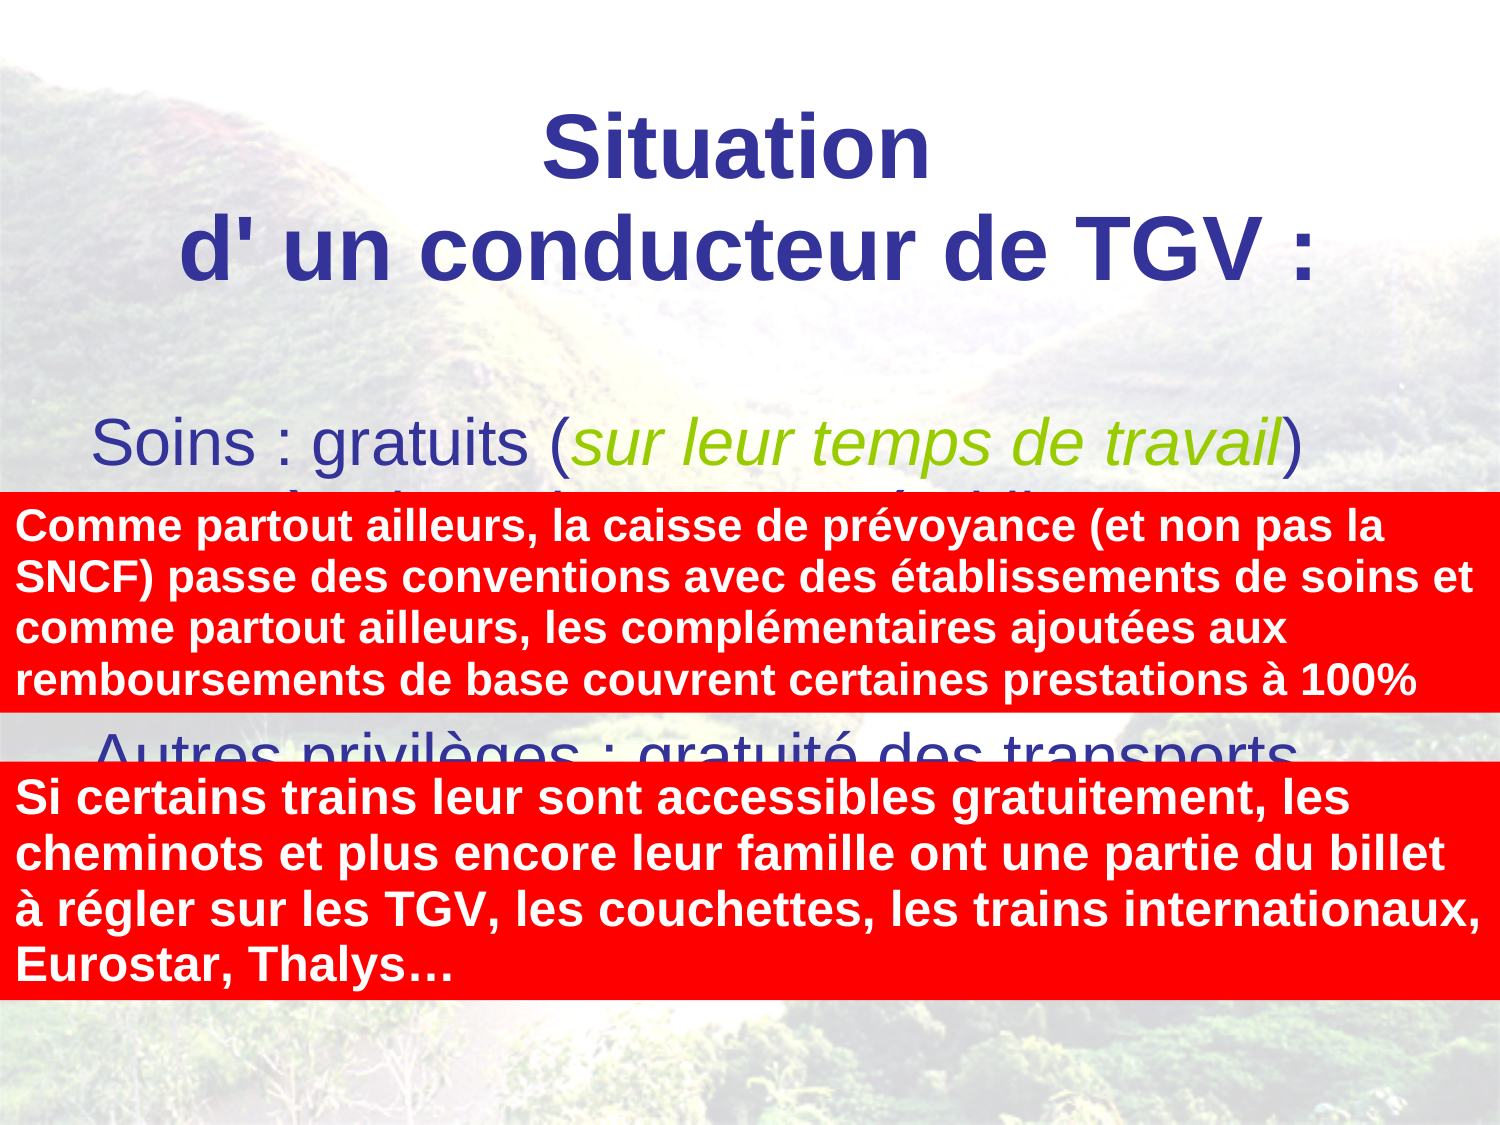

# Situation d' un conducteur de TGV :
Soins : gratuits (sur leur temps de travail) auprès d' un des 15.900 établissements de soins agrées ou ils sont couverts à.. 100 %
Autres privilèges : gratuité des transports pour les agents et leur famille, C.E. très généreux,
Comme partout ailleurs, la caisse de prévoyance (et non pas la SNCF) passe des conventions avec des établissements de soins et comme partout ailleurs, les complémentaires ajoutées aux remboursements de base couvrent certaines prestations à 100%
Si certains trains leur sont accessibles gratuitement, les cheminots et plus encore leur famille ont une partie du billet à régler sur les TGV, les couchettes, les trains internationaux, Eurostar, Thalys…